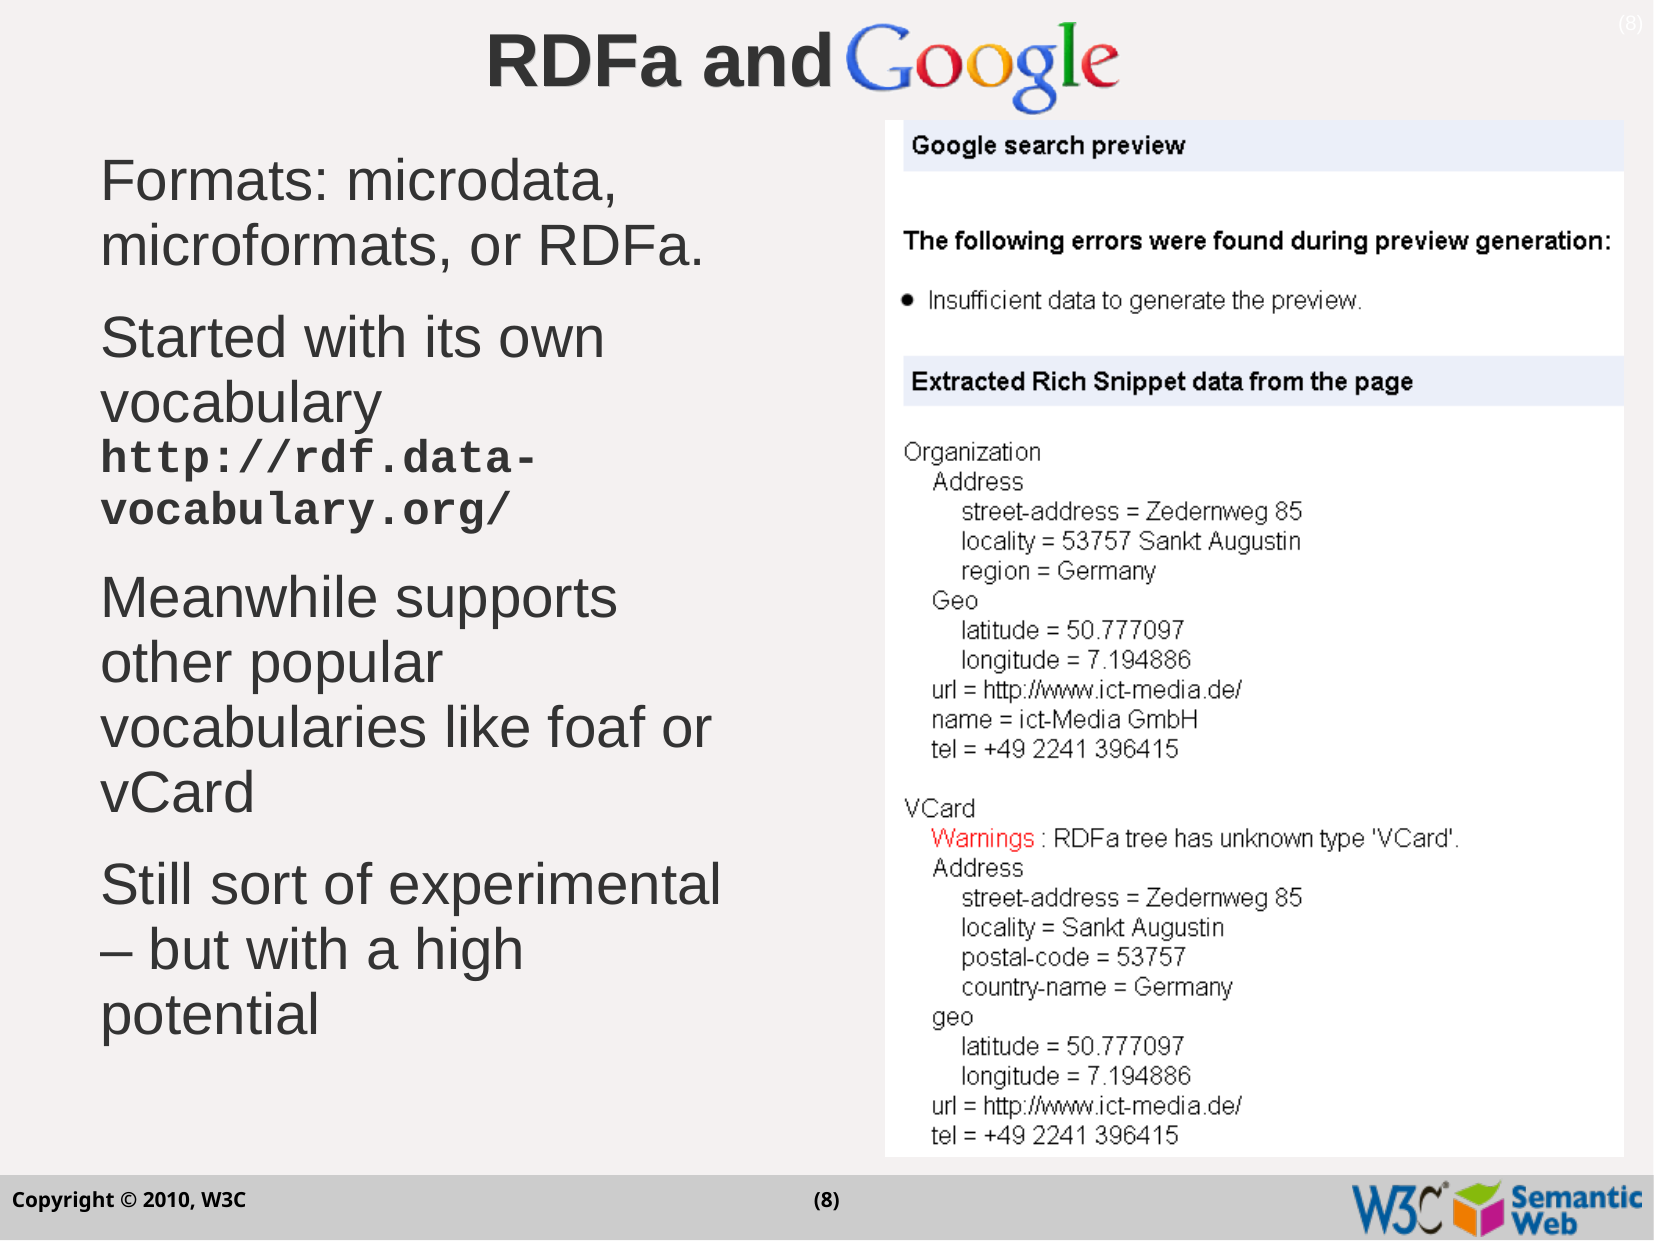

# RDFa and
Formats: microdata, microformats, or RDFa.
Started with its own vocabulary
http://rdf.data-vocabulary.org/
Meanwhile supports other popular vocabularies like foaf or vCard
Still sort of experimental – but with a high potential